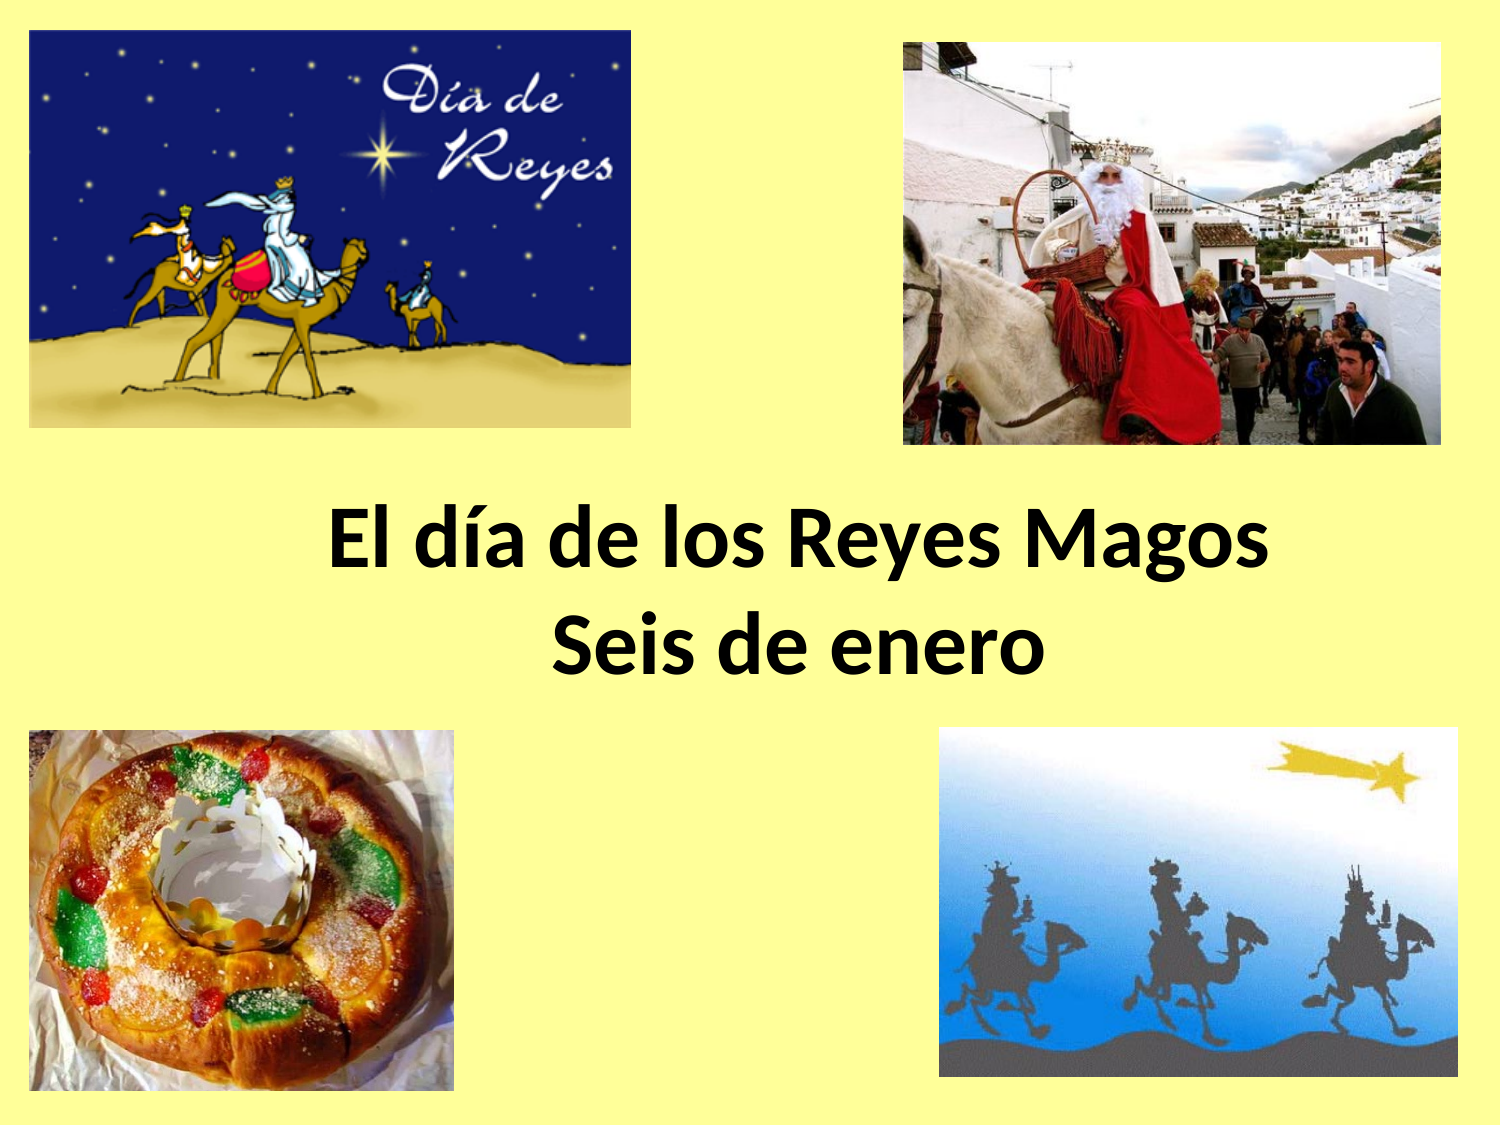

El día de los Reyes Magos
Seis de enero